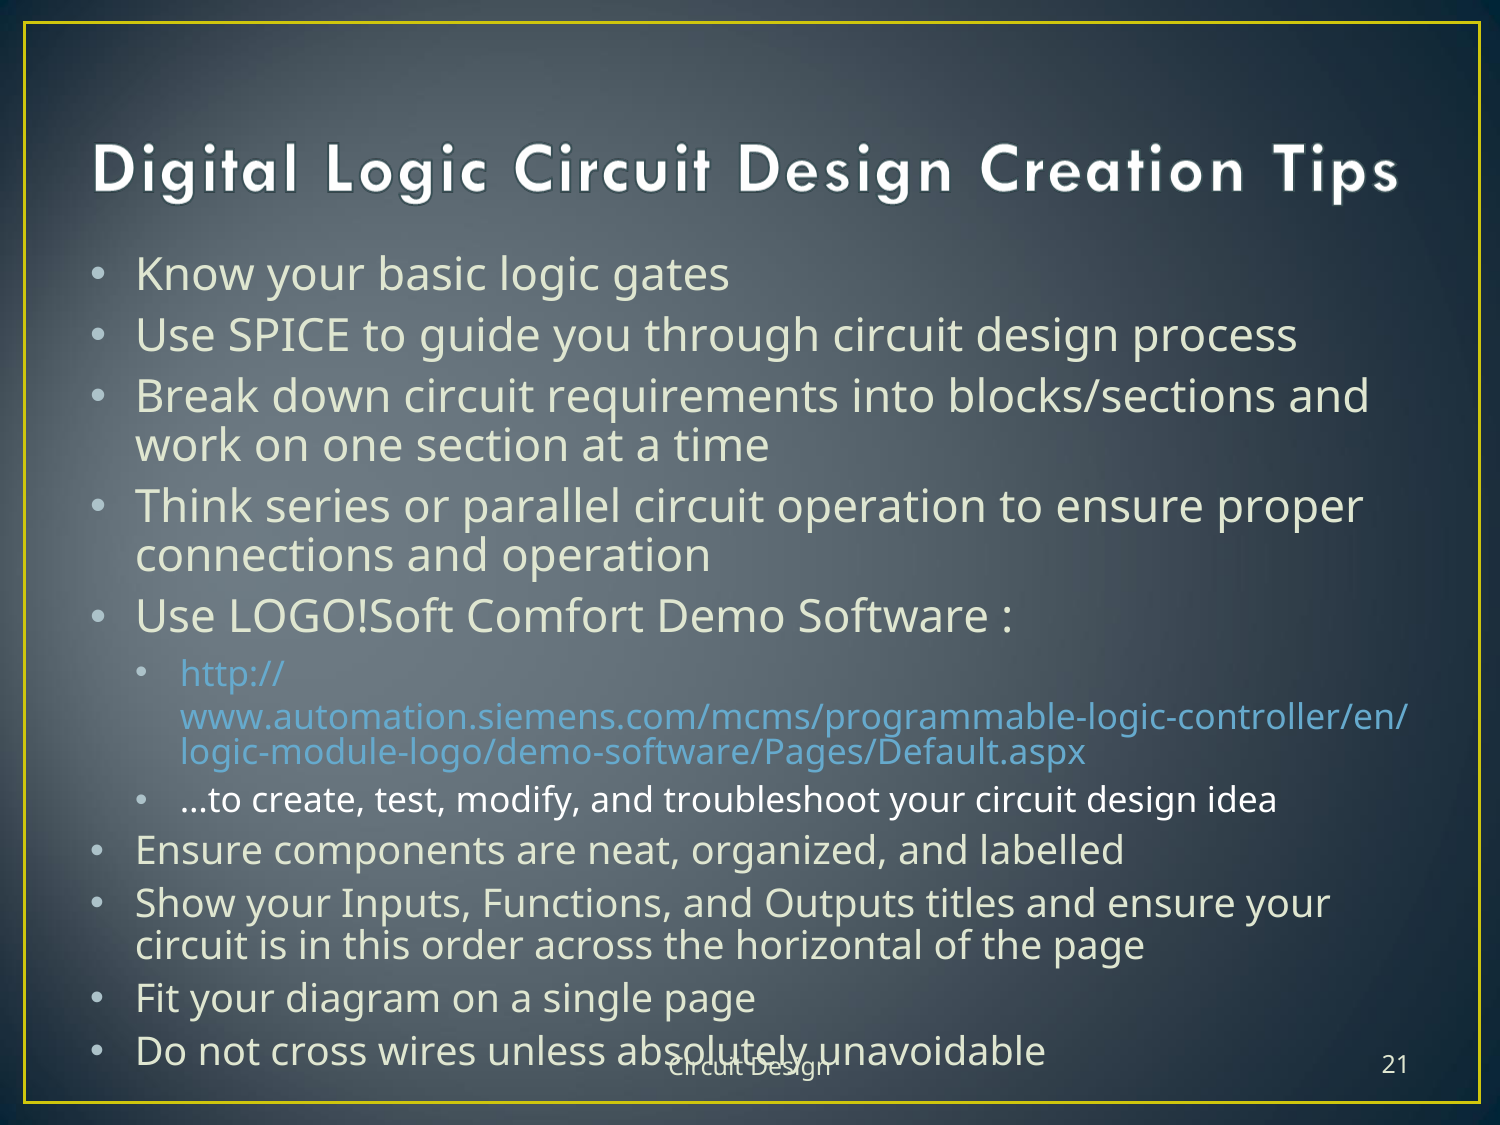

# Know your basic logic gates
Use SPICE to guide you through circuit design process
Break down circuit requirements into blocks/sections and work on one section at a time
Think series or parallel circuit operation to ensure proper connections and operation
Use LOGO!Soft Comfort Demo Software :
http://www.automation.siemens.com/mcms/programmable-logic-controller/en/logic-module-logo/demo-software/Pages/Default.aspx
…to create, test, modify, and troubleshoot your circuit design idea
Ensure components are neat, organized, and labelled
Show your Inputs, Functions, and Outputs titles and ensure your circuit is in this order across the horizontal of the page
Fit your diagram on a single page
Do not cross wires unless absolutely unavoidable
Circuit Design